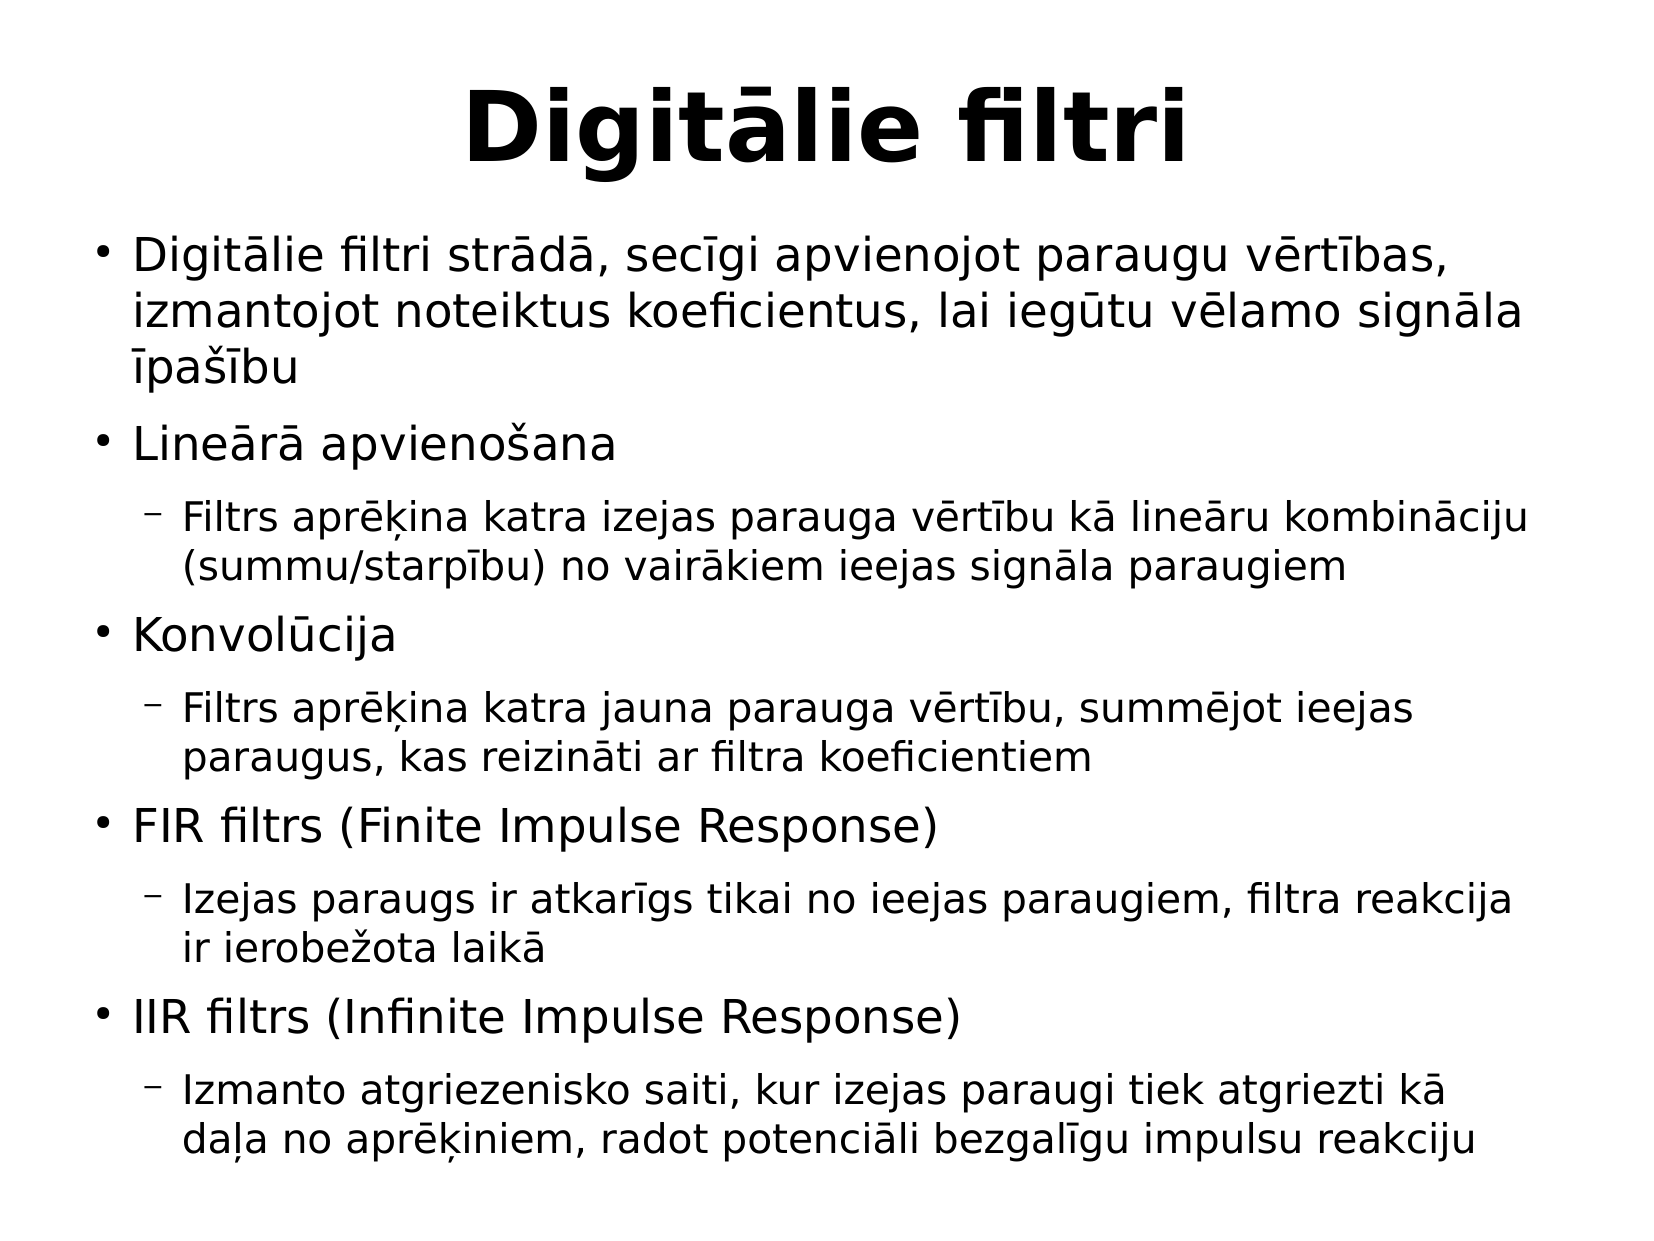

# Digitālie filtri
Digitālie filtri strādā, secīgi apvienojot paraugu vērtības, izmantojot noteiktus koeficientus, lai iegūtu vēlamo signāla īpašību
Lineārā apvienošana
Filtrs aprēķina katra izejas parauga vērtību kā lineāru kombināciju (summu/starpību) no vairākiem ieejas signāla paraugiem
Konvolūcija
Filtrs aprēķina katra jauna parauga vērtību, summējot ieejas paraugus, kas reizināti ar filtra koeficientiem
FIR filtrs (Finite Impulse Response)
Izejas paraugs ir atkarīgs tikai no ieejas paraugiem, filtra reakcija ir ierobežota laikā
IIR filtrs (Infinite Impulse Response)
Izmanto atgriezenisko saiti, kur izejas paraugi tiek atgriezti kā daļa no aprēķiniem, radot potenciāli bezgalīgu impulsu reakciju